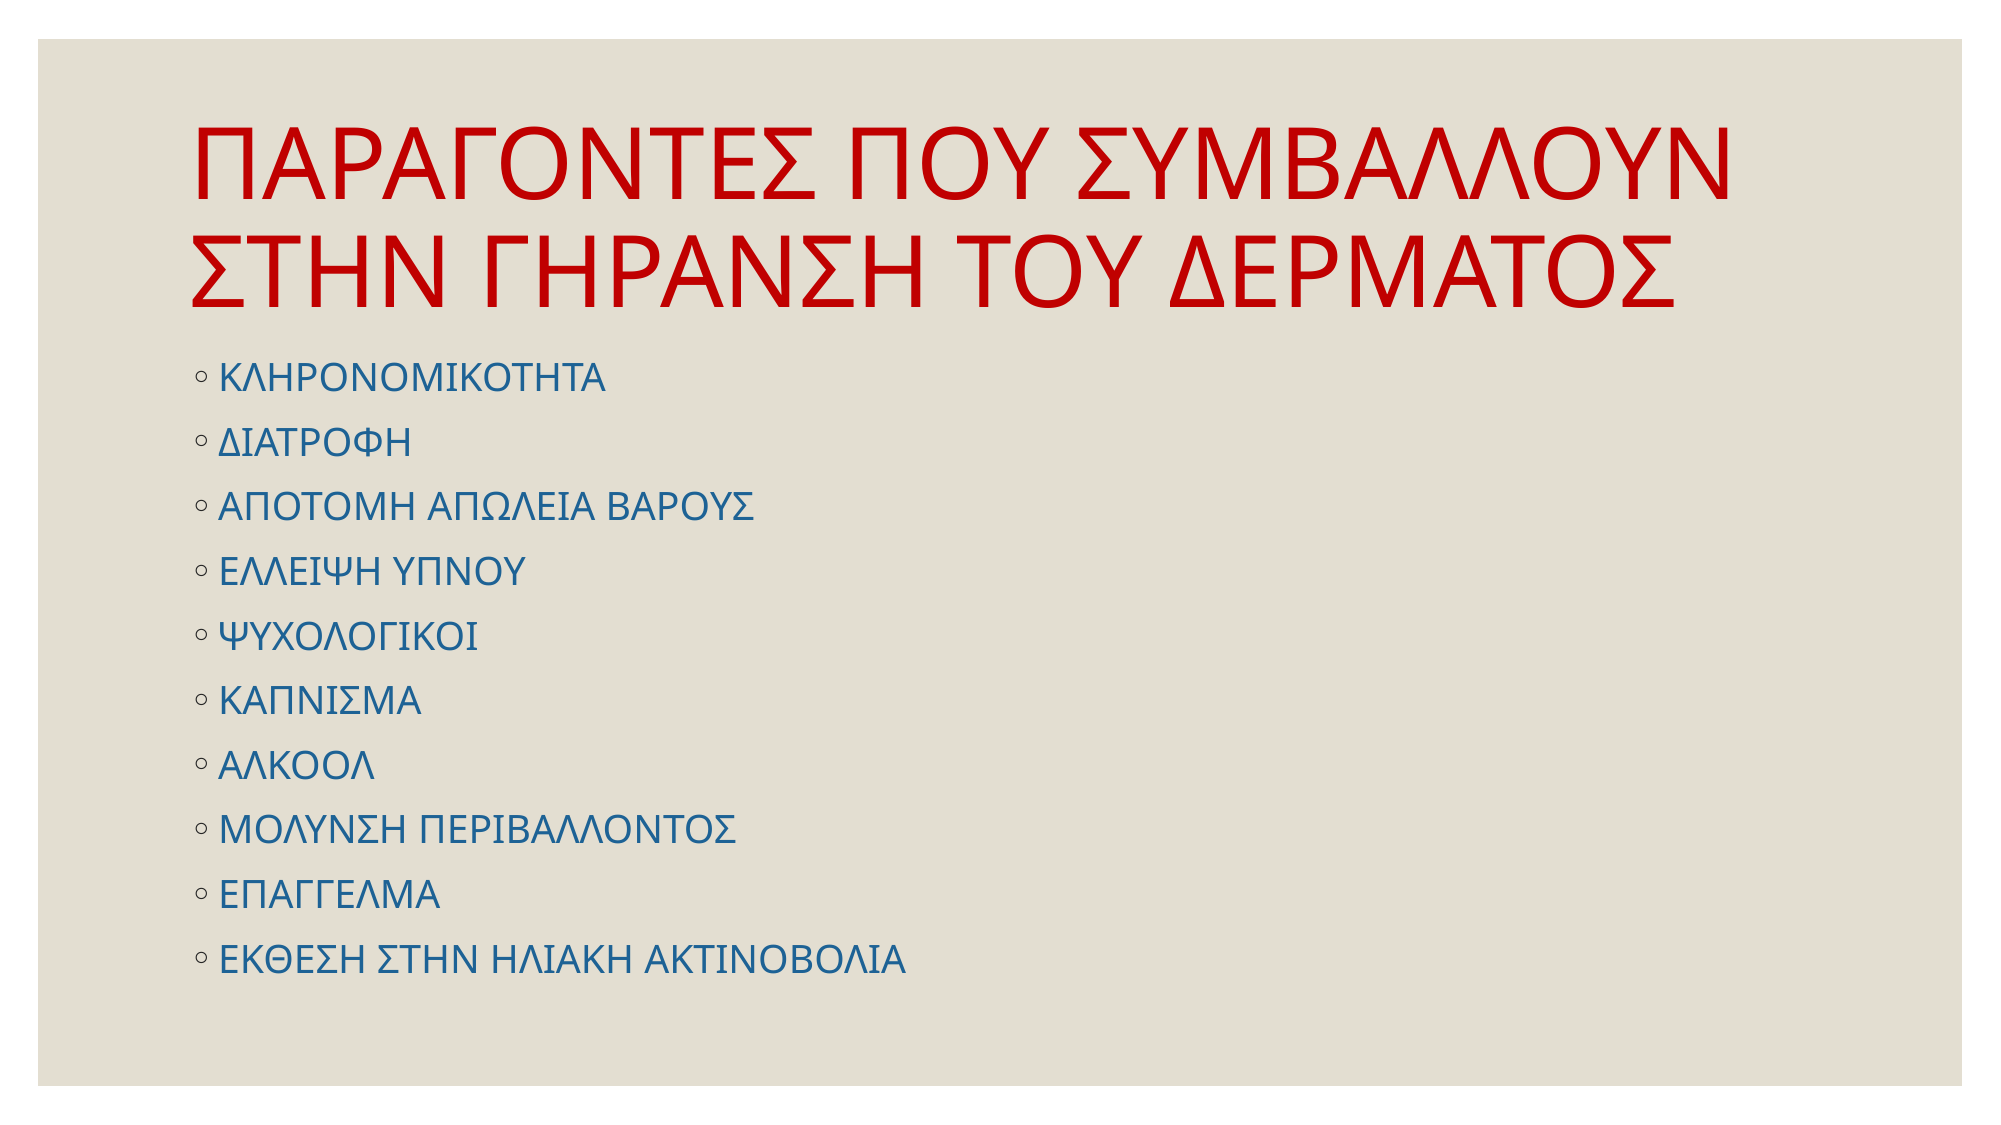

# ΠΑΡΑΓΟΝΤΕΣ ΠΟΥ ΣΥΜΒΑΛΛΟΥΝ ΣΤΗΝ ΓΗΡΑΝΣΗ ΤΟΥ ΔΕΡΜΑΤΟΣ
ΚΛΗΡΟΝΟΜΙΚΟΤΗΤΑ
ΔΙΑΤΡΟΦΗ
ΑΠΟΤΟΜΗ ΑΠΩΛΕΙΑ ΒΑΡΟΥΣ
ΕΛΛΕΙΨΗ ΥΠΝΟΥ
ΨΥΧΟΛΟΓΙΚΟΙ
ΚΑΠΝΙΣΜΑ
ΑΛΚΟΟΛ
ΜΟΛΥΝΣΗ ΠΕΡΙΒΑΛΛΟΝΤΟΣ
ΕΠΑΓΓΕΛΜΑ
ΕΚΘΕΣΗ ΣΤΗΝ ΗΛΙΑΚΗ ΑΚΤΙΝΟΒΟΛΙΑ